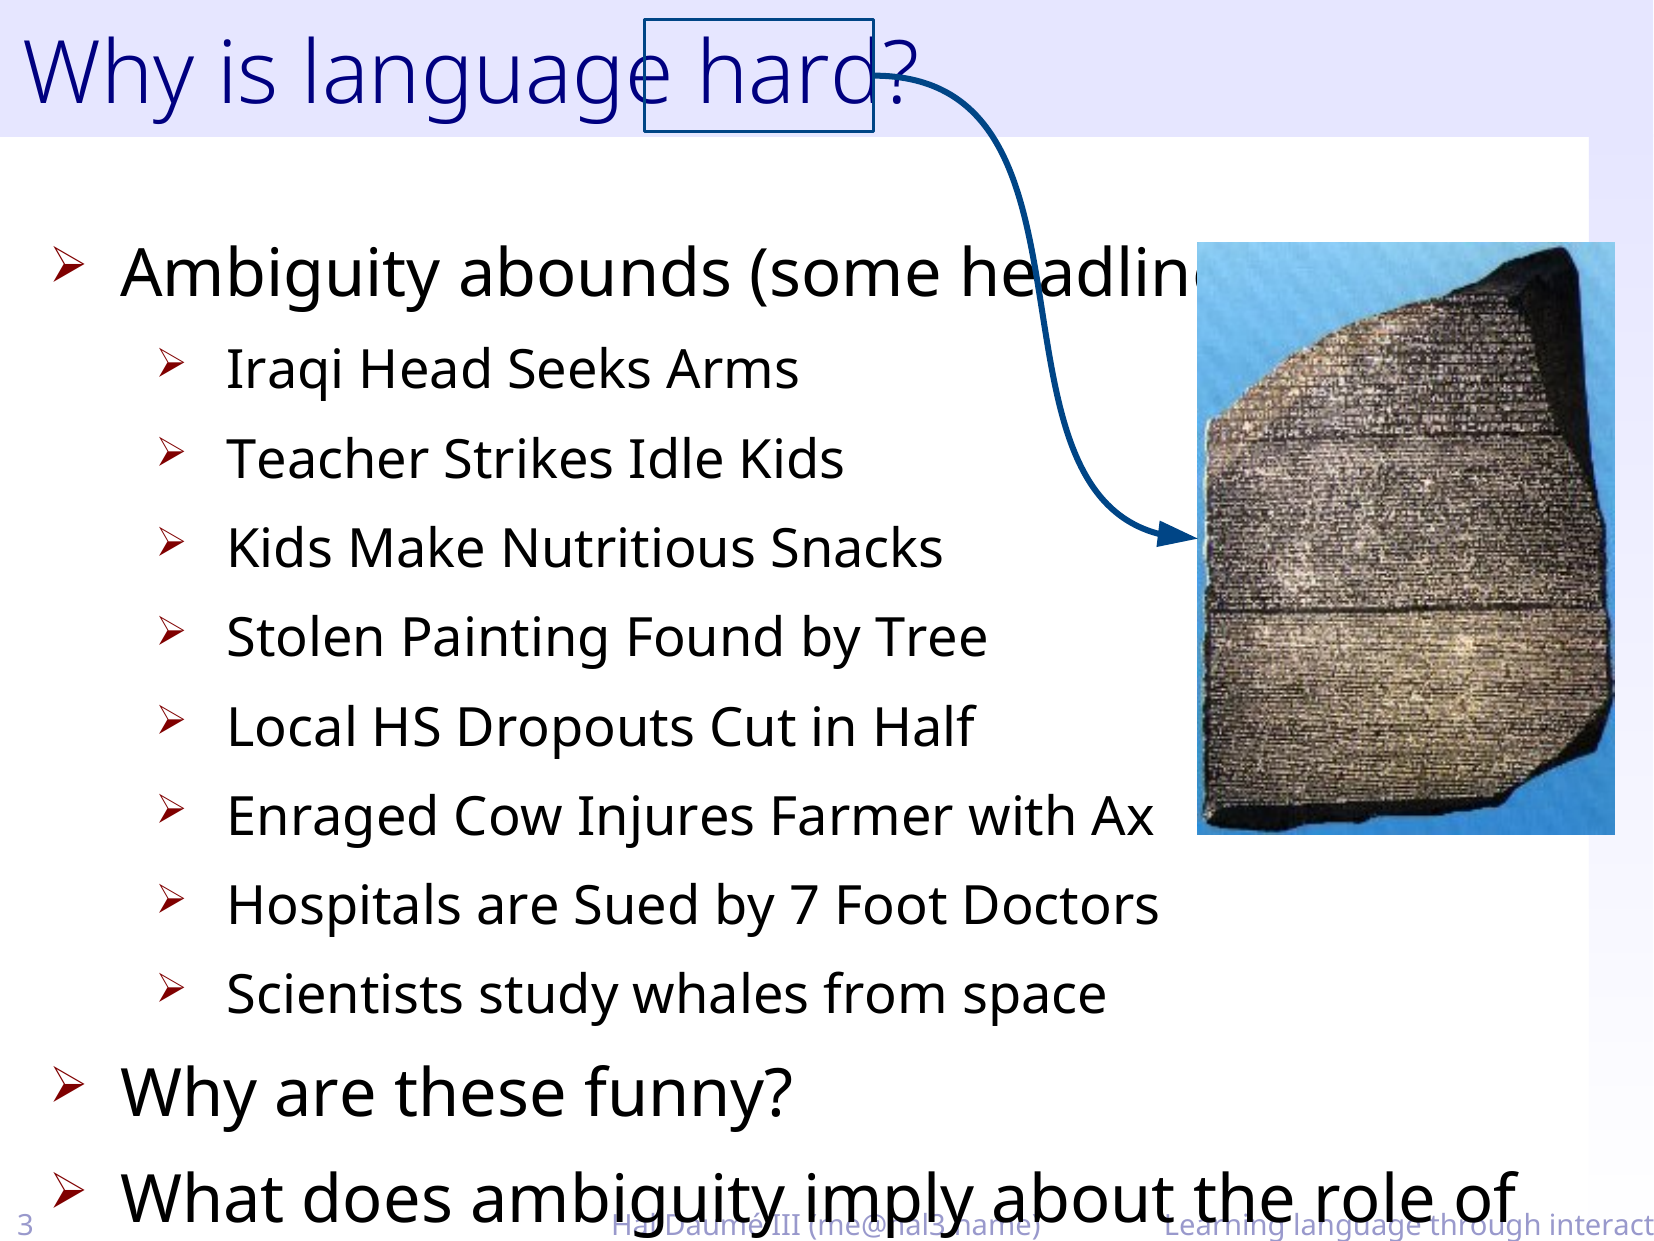

# Why is language hard?
Ambiguity abounds (some headlines)
Iraqi Head Seeks Arms
Teacher Strikes Idle Kids
Kids Make Nutritious Snacks
Stolen Painting Found by Tree
Local HS Dropouts Cut in Half
Enraged Cow Injures Farmer with Ax
Hospitals are Sued by 7 Foot Doctors
Scientists study whales from space
Why are these funny?
What does ambiguity imply about the role of learning?